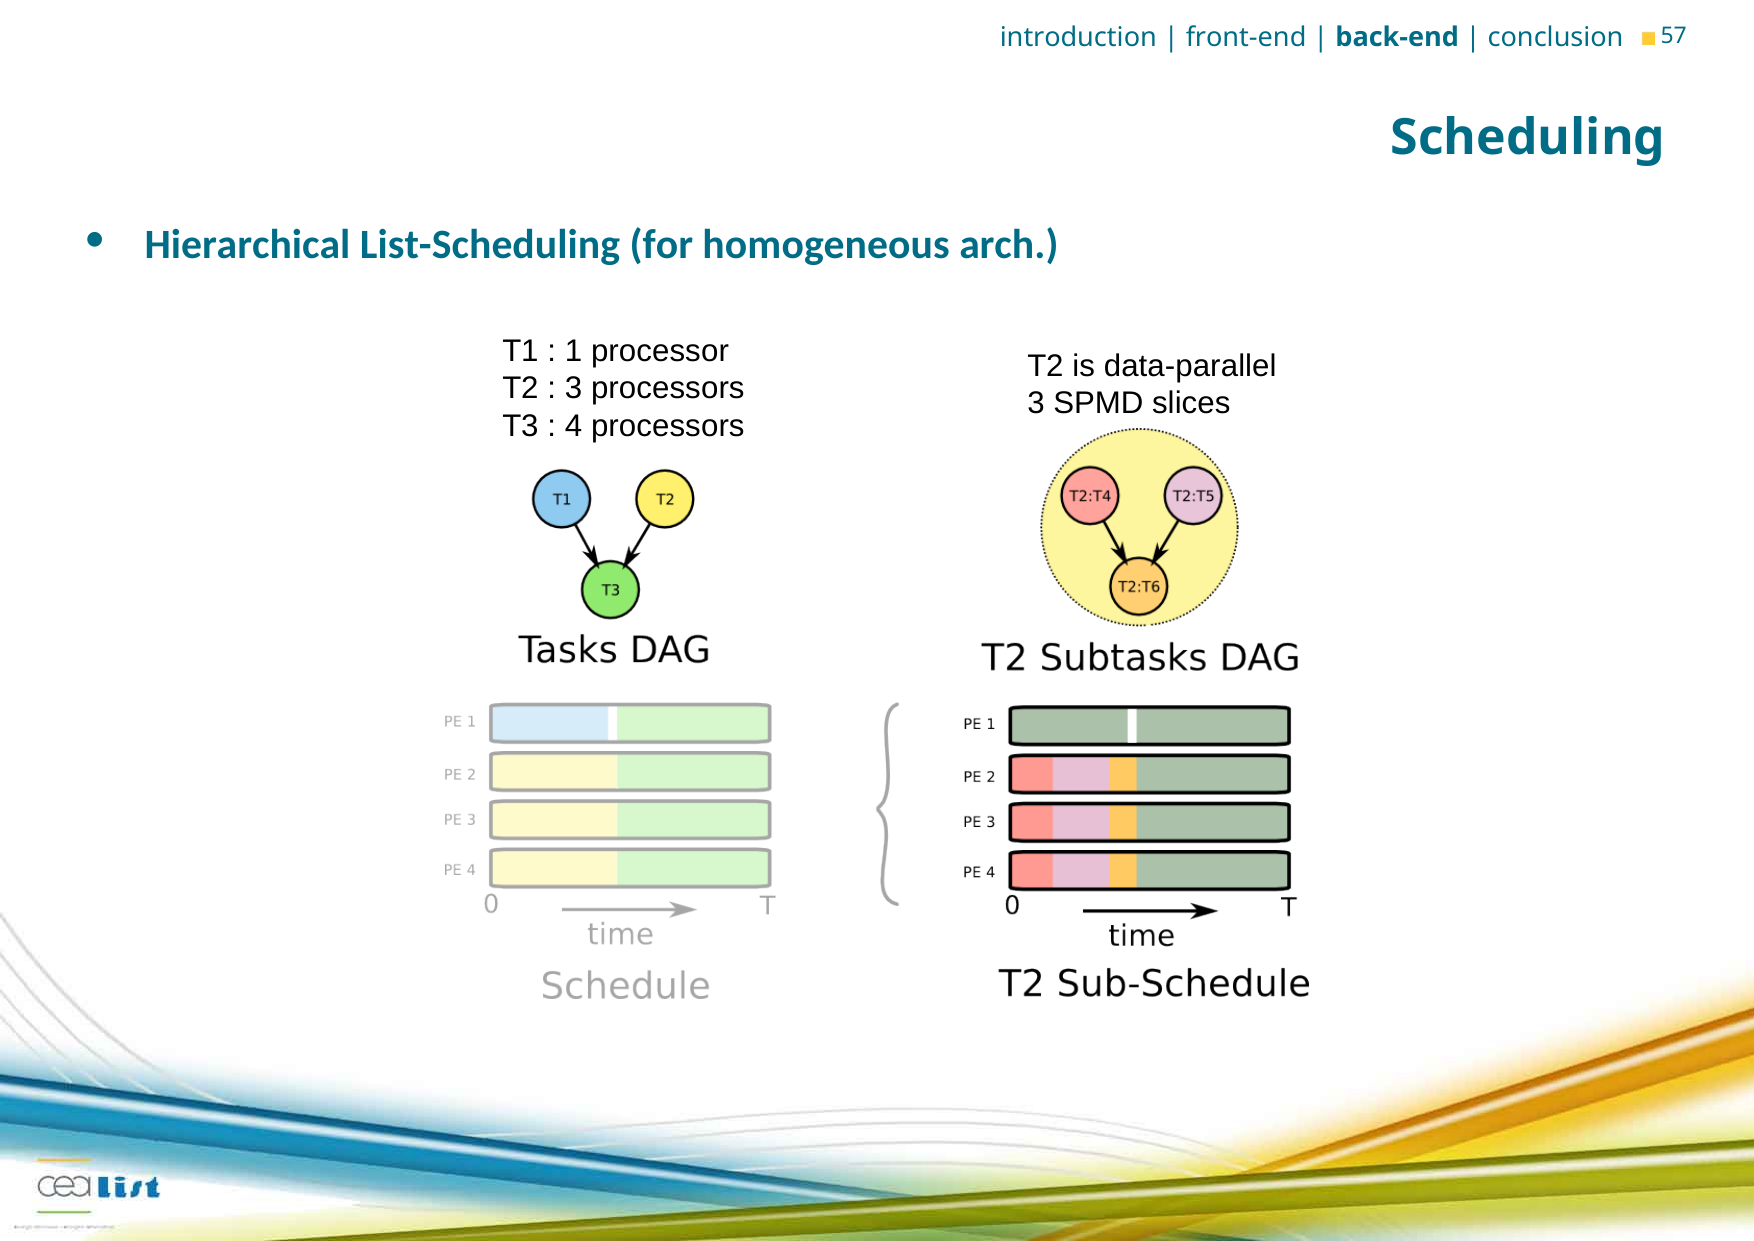

introduction | front-end | back-end | conclusion
Scheduling
# Hierarchical List-Scheduling (for homogeneous arch.)
T1 : 1 processor
T2 : 3 processors
T3 : 4 processors
T2 is data-parallel
3 SPMD slices